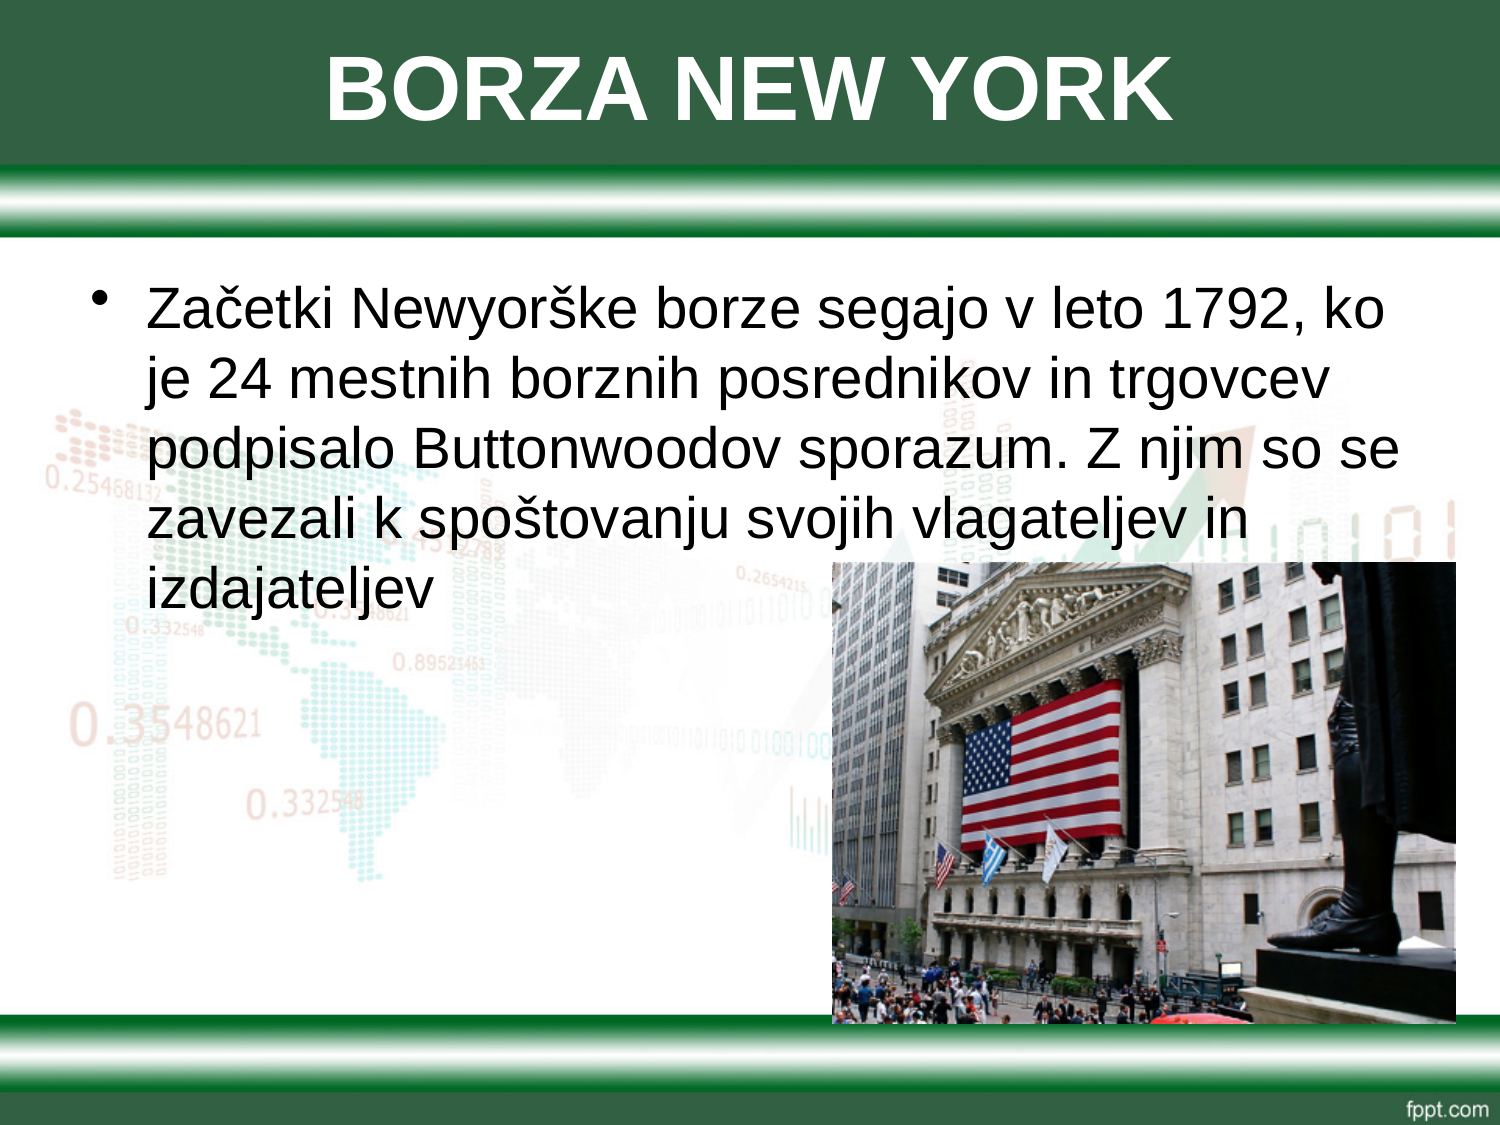

# BORZA NEW YORK
Začetki Newyorške borze segajo v leto 1792, ko je 24 mestnih borznih posrednikov in trgovcev podpisalo Buttonwoodov sporazum. Z njim so se zavezali k spoštovanju svojih vlagateljev in izdajateljev